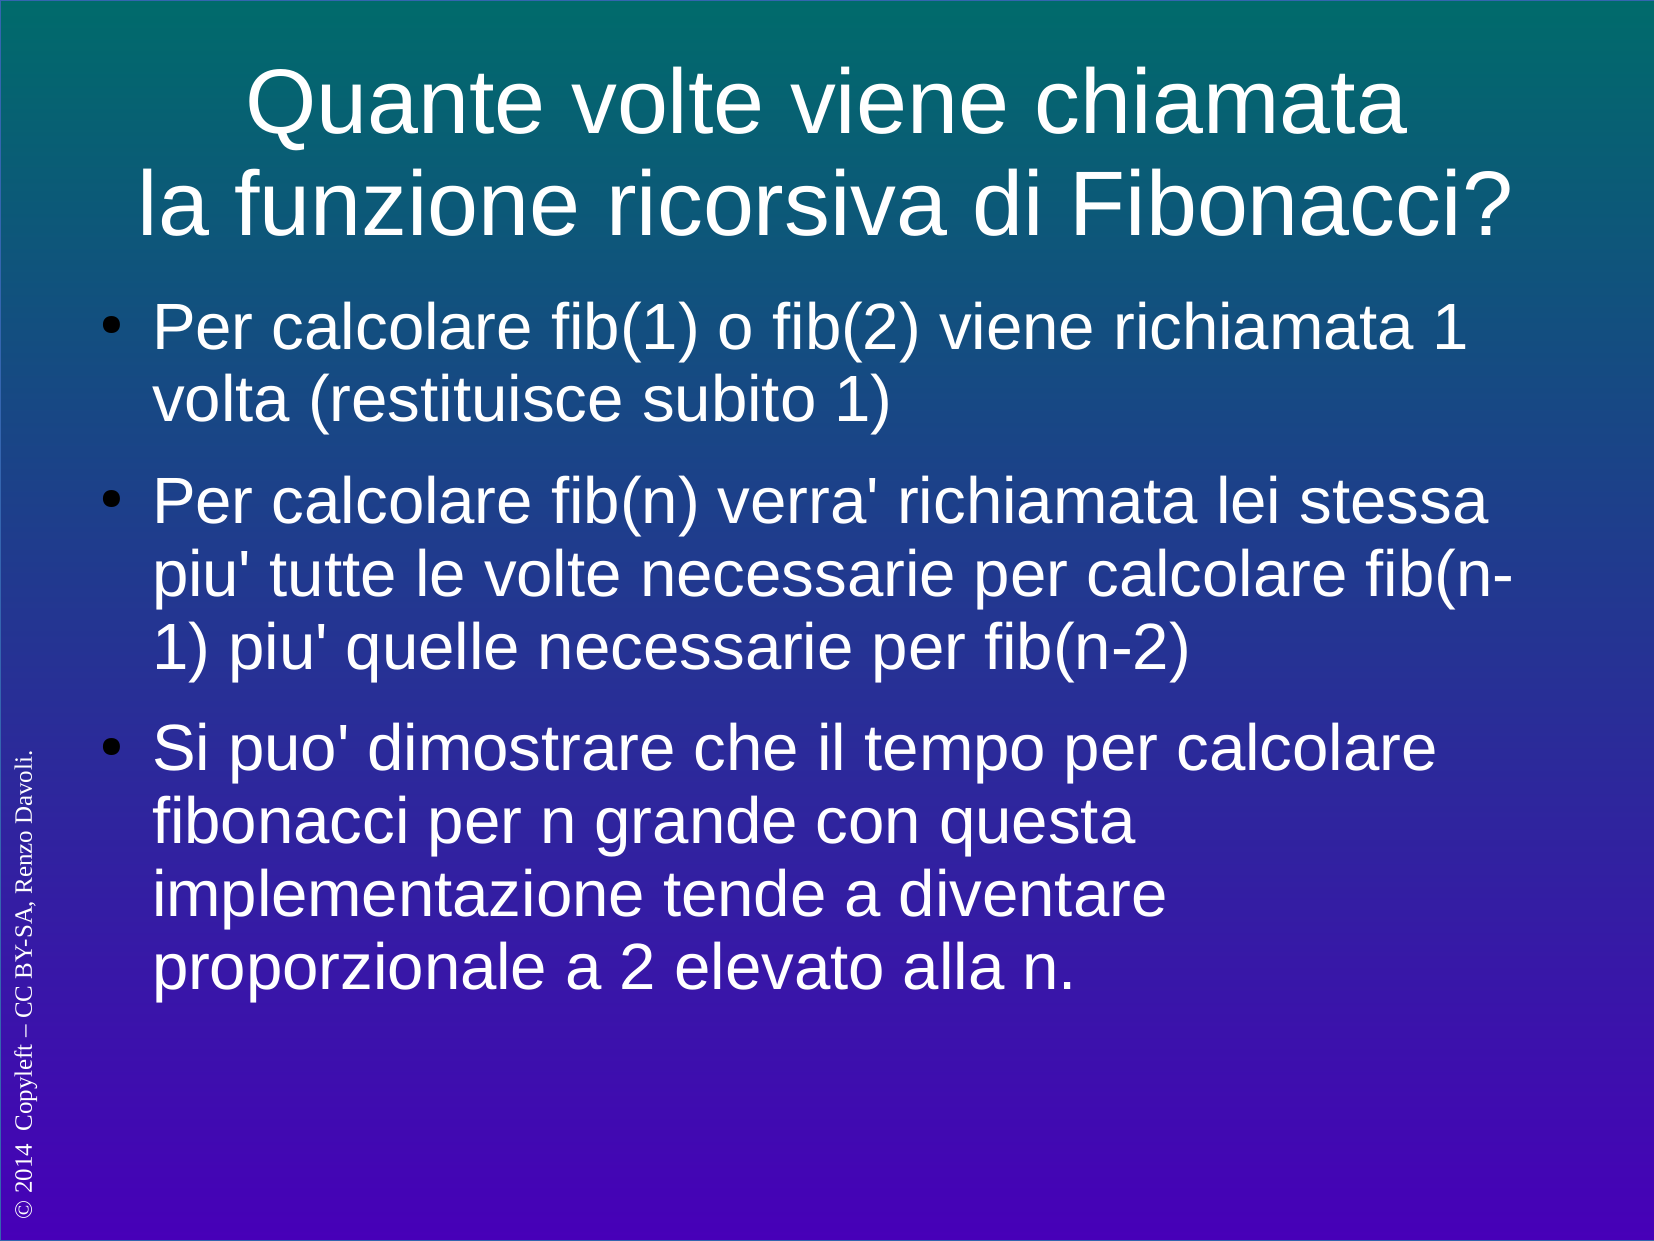

# Quante volte viene chiamata la funzione ricorsiva di Fibonacci?
Per calcolare fib(1) o fib(2) viene richiamata 1 volta (restituisce subito 1)
Per calcolare fib(n) verra' richiamata lei stessa piu' tutte le volte necessarie per calcolare fib(n-1) piu' quelle necessarie per fib(n-2)
Si puo' dimostrare che il tempo per calcolare fibonacci per n grande con questa implementazione tende a diventare proporzionale a 2 elevato alla n.